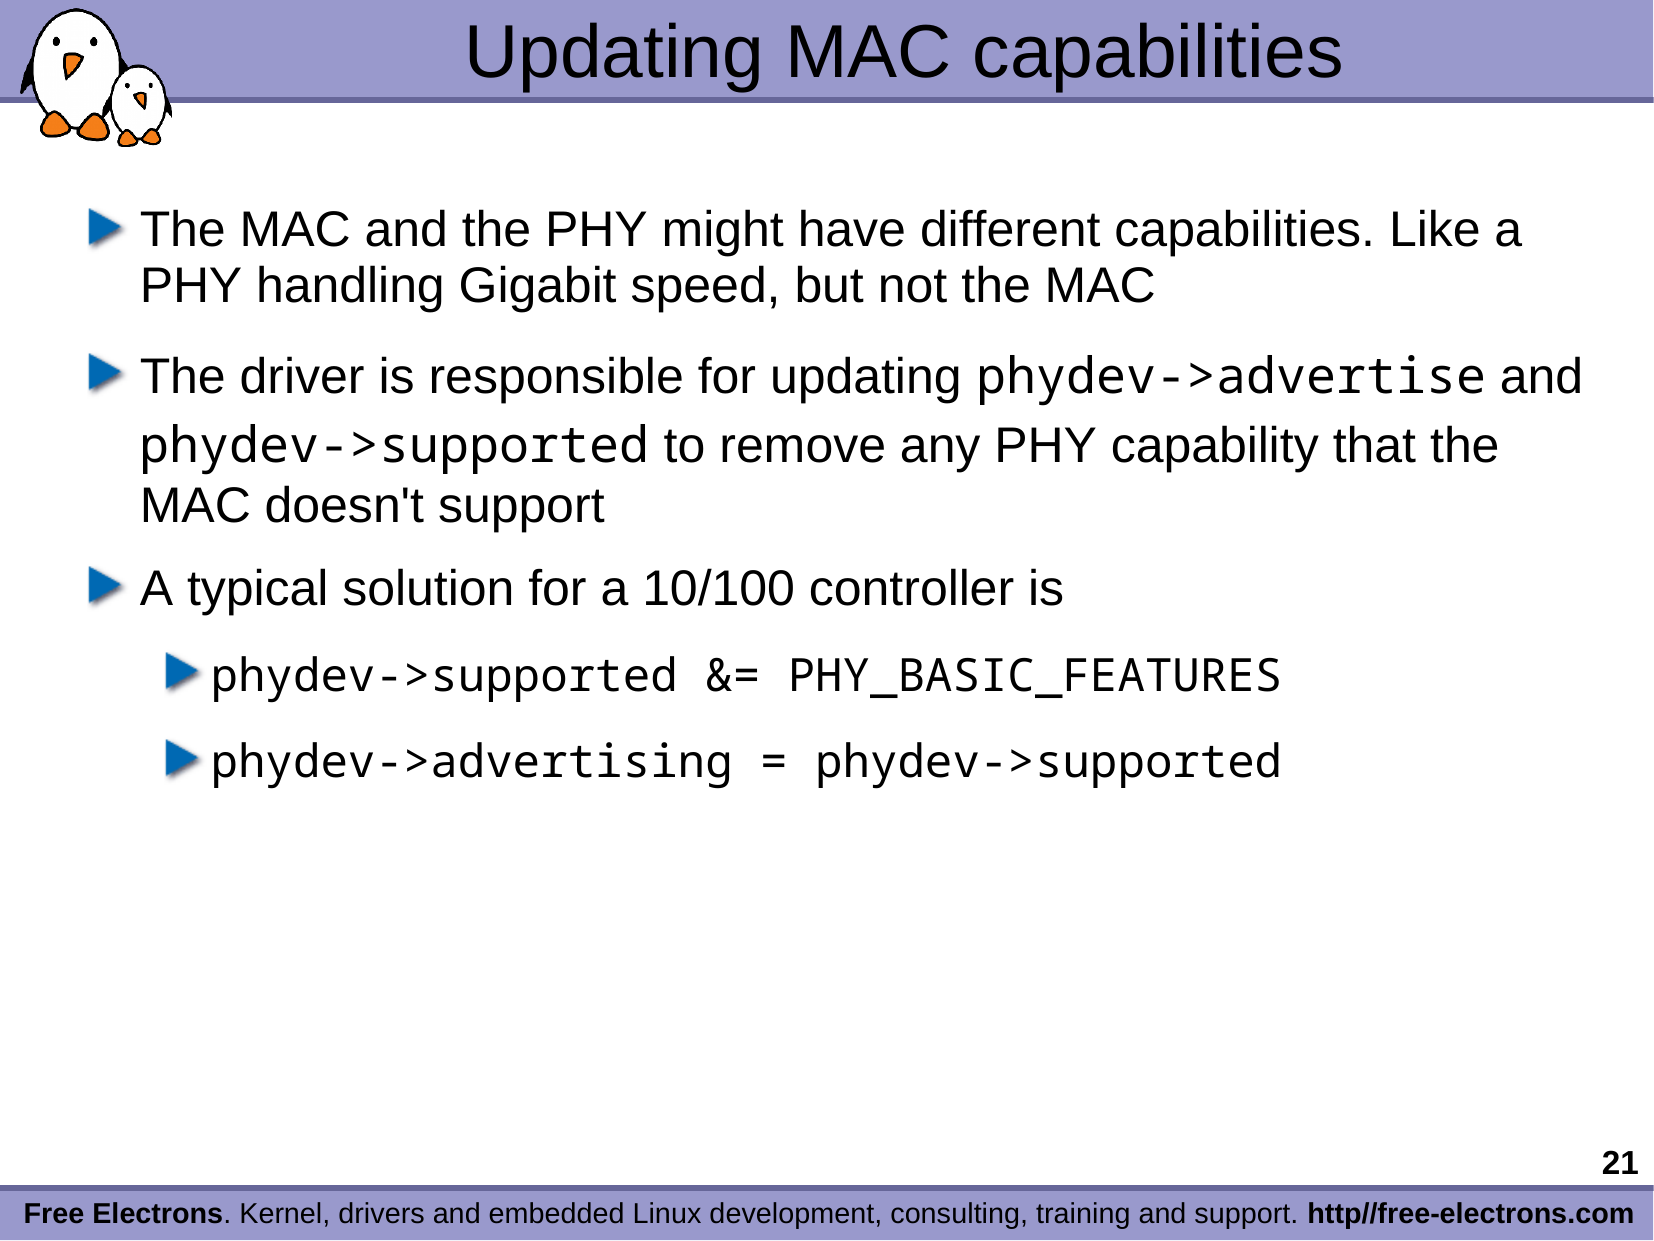

# Updating MAC capabilities
The MAC and the PHY might have different capabilities. Like a PHY handling Gigabit speed, but not the MAC
The driver is responsible for updating phydev->advertise and phydev->supported to remove any PHY capability that the MAC doesn't support
A typical solution for a 10/100 controller is
phydev->supported &= PHY_BASIC_FEATURES
phydev->advertising = phydev->supported